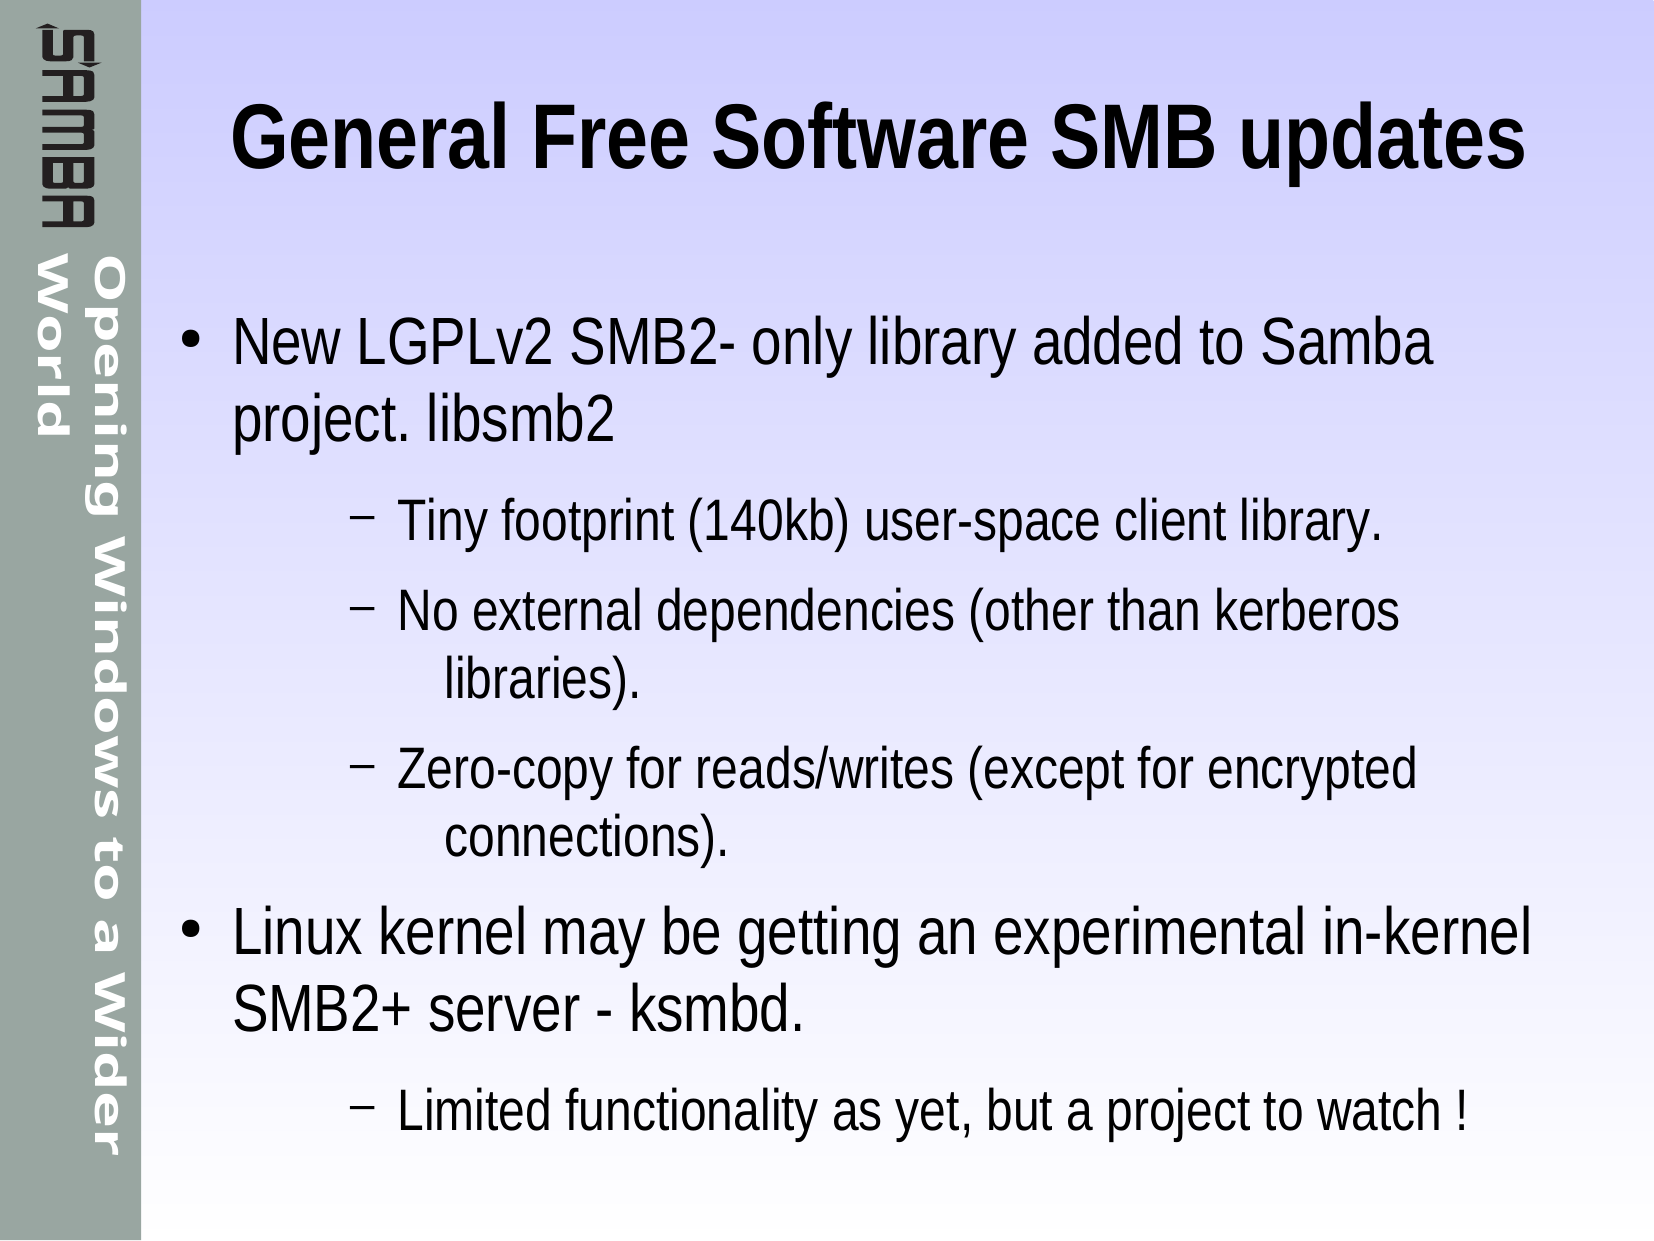

# General Free Software SMB updates
New LGPLv2 SMB2- only library added to Samba project. libsmb2
Tiny footprint (140kb) user-space client library.
No external dependencies (other than kerberos libraries).
Zero-copy for reads/writes (except for encrypted connections).
Linux kernel may be getting an experimental in-kernel SMB2+ server - ksmbd.
Limited functionality as yet, but a project to watch !